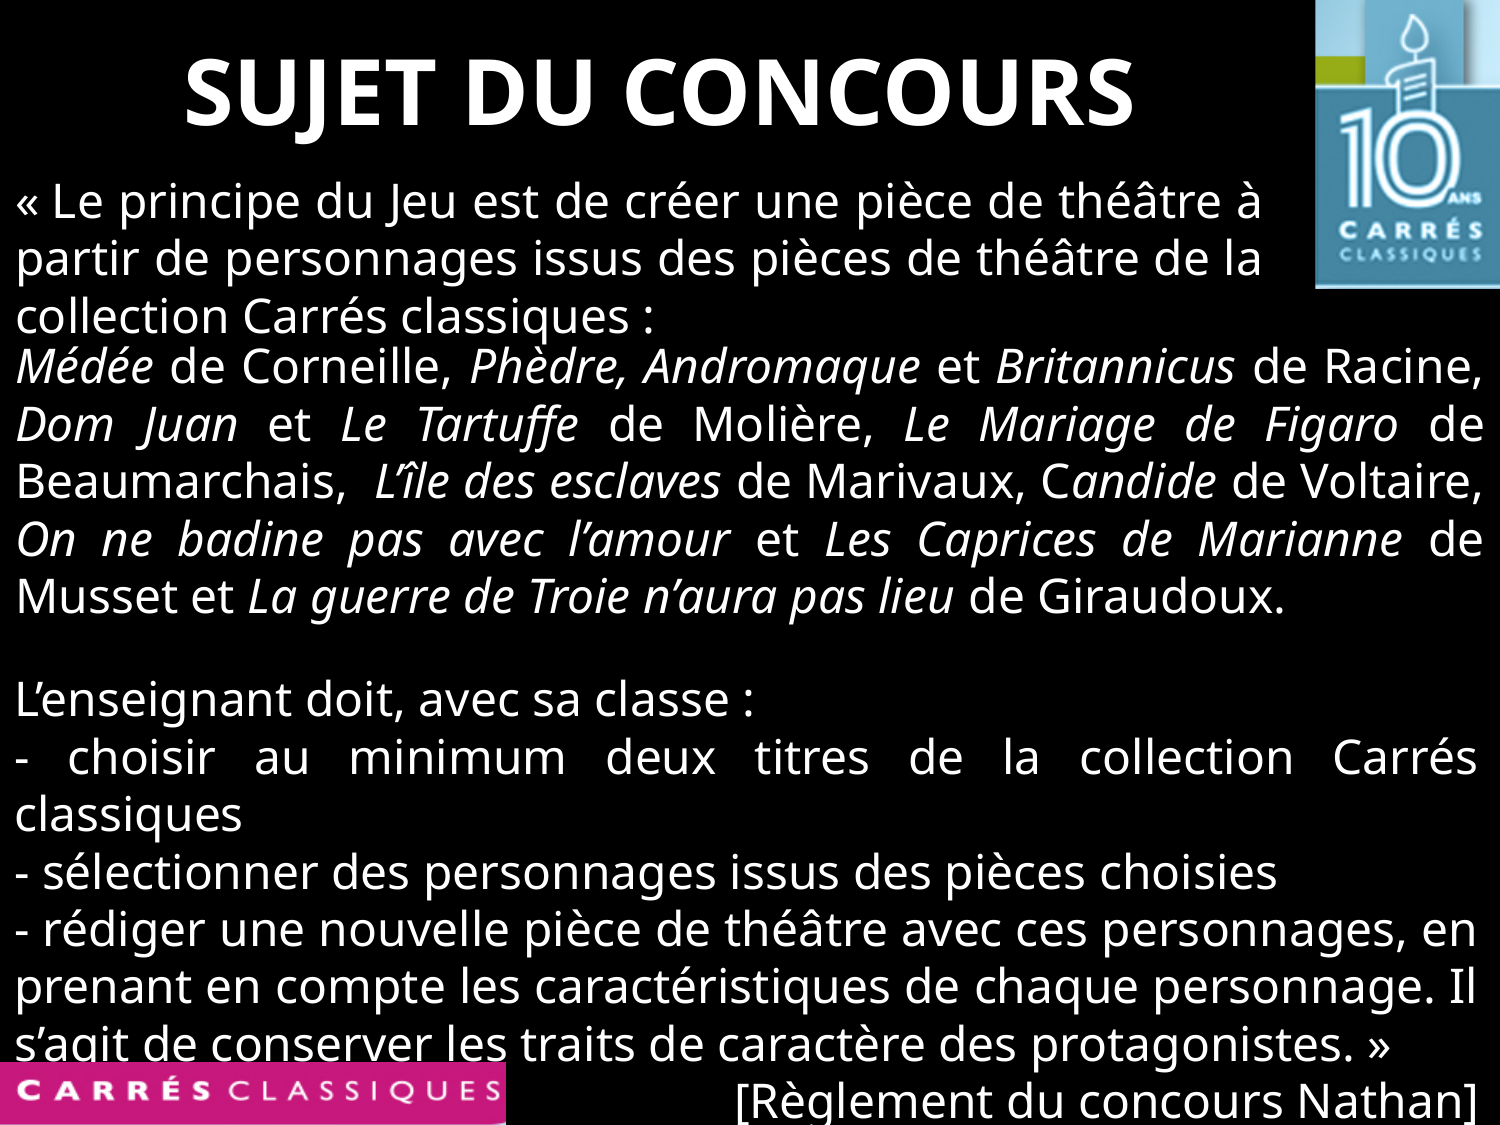

SUJET DU CONCOURS
« Le principe du Jeu est de créer une pièce de théâtre à partir de personnages issus des pièces de théâtre de la collection Carrés classiques :
Médée de Corneille, Phèdre, Andromaque et Britannicus de Racine, Dom Juan et Le Tartuffe de Molière, Le Mariage de Figaro de Beaumarchais, L’île des esclaves de Marivaux, Candide de Voltaire, On ne badine pas avec l’amour et Les Caprices de Marianne de Musset et La guerre de Troie n’aura pas lieu de Giraudoux.
L’enseignant doit, avec sa classe :
- choisir au minimum deux titres de la collection Carrés classiques
- sélectionner des personnages issus des pièces choisies
- rédiger une nouvelle pièce de théâtre avec ces personnages, en prenant en compte les caractéristiques de chaque personnage. Il s’agit de conserver les traits de caractère des protagonistes. »
[Règlement du concours Nathan]